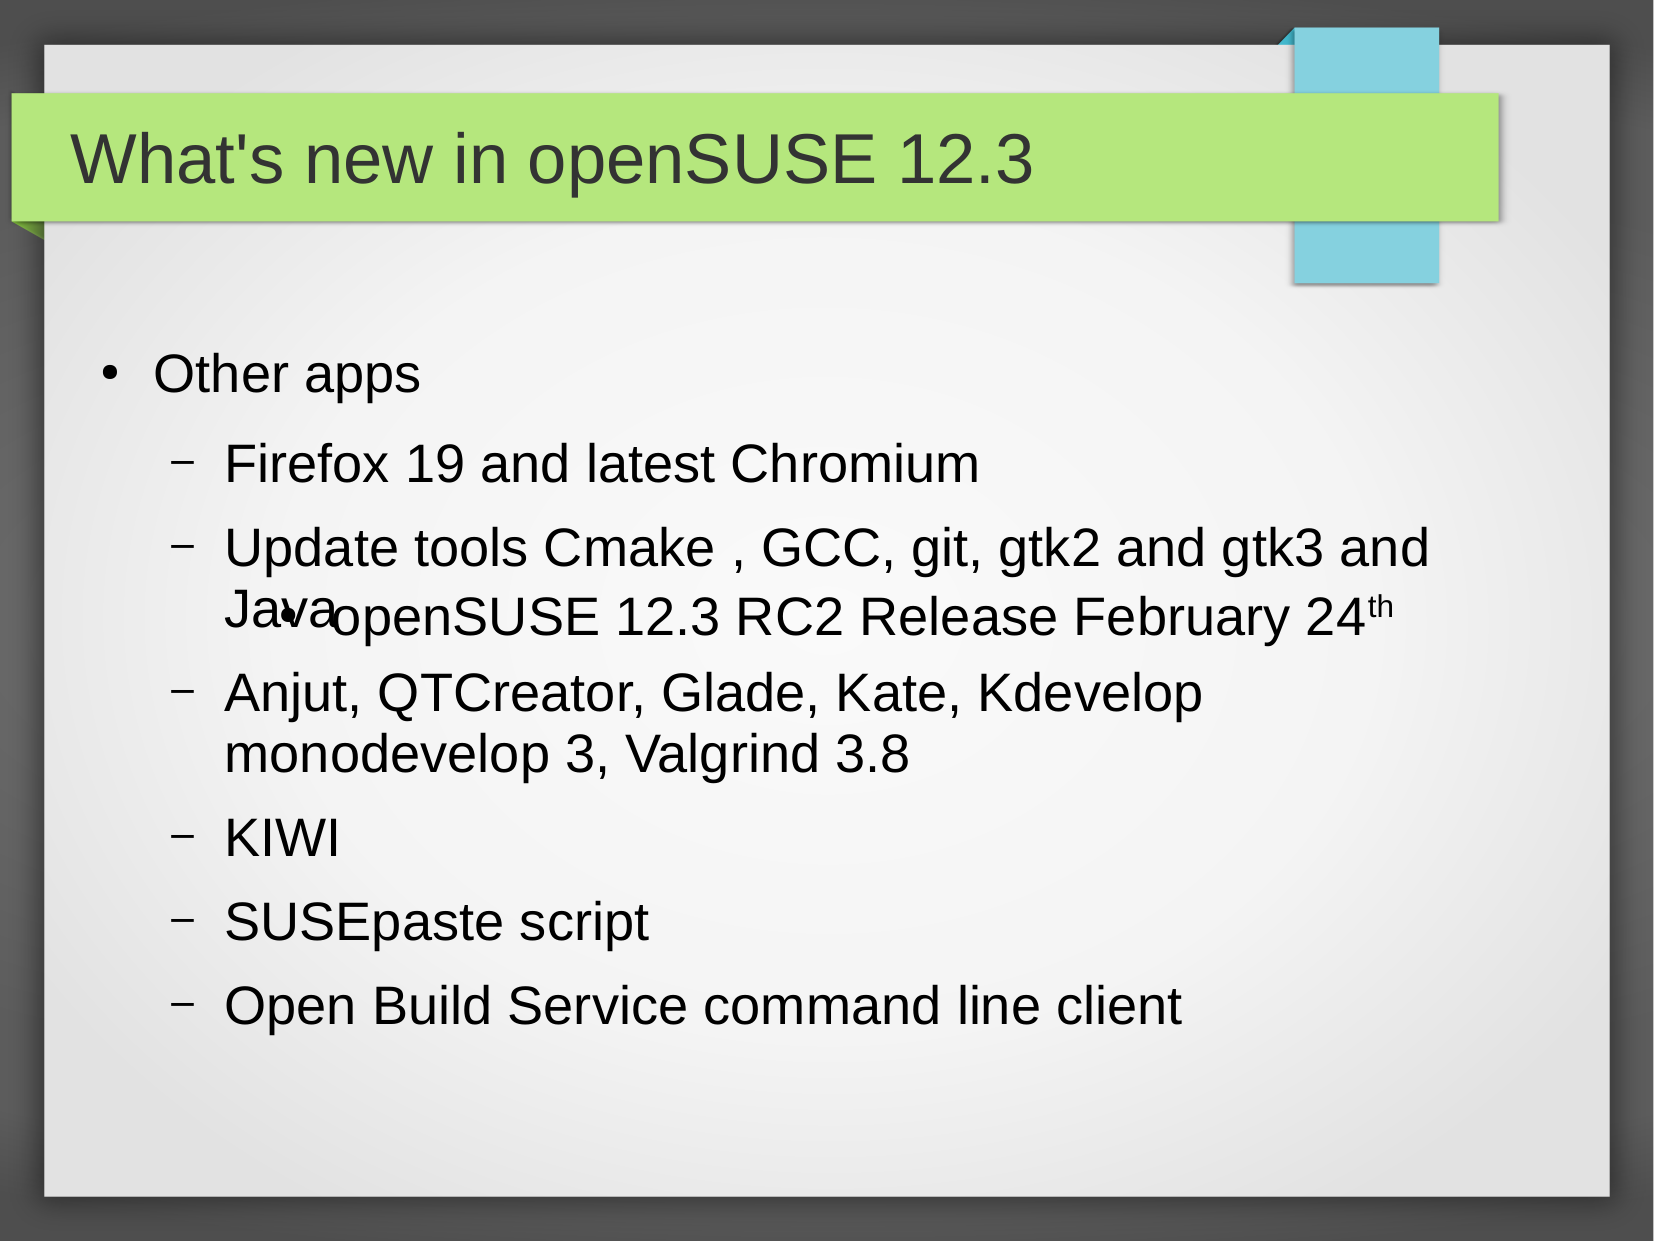

# What's new in openSUSE 12.3
Other apps
Firefox 19 and latest Chromium
Update tools Cmake , GCC, git, gtk2 and gtk3 and Java
Anjut, QTCreator, Glade, Kate, Kdevelop monodevelop 3, Valgrind 3.8
KIWI
SUSEpaste script
Open Build Service command line client
openSUSE 12.3 RC2 Release February 24th